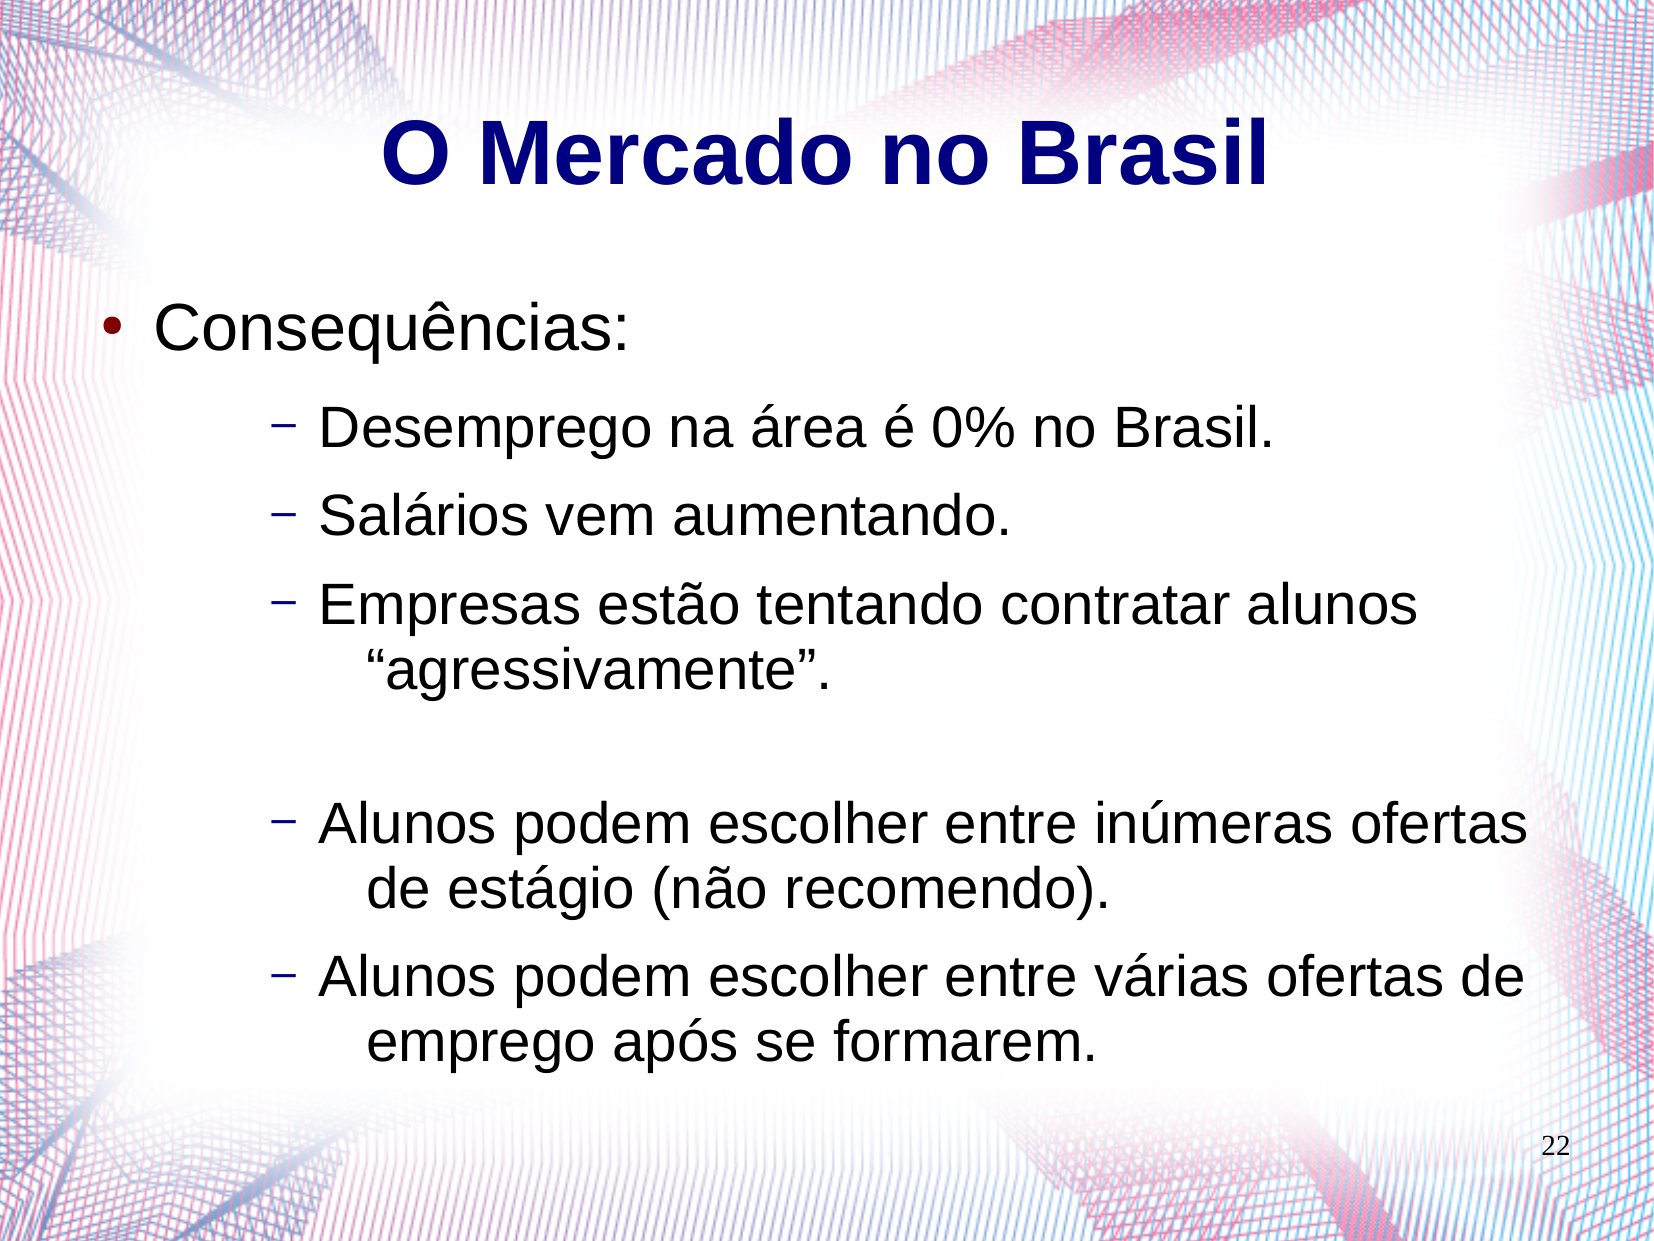

# O Mercado no Brasil
Consequências:
Desemprego na área é 0% no Brasil.
Salários vem aumentando.
Empresas estão tentando contratar alunos “agressivamente”.
Alunos podem escolher entre inúmeras ofertas de estágio (não recomendo).
Alunos podem escolher entre várias ofertas de emprego após se formarem.
22